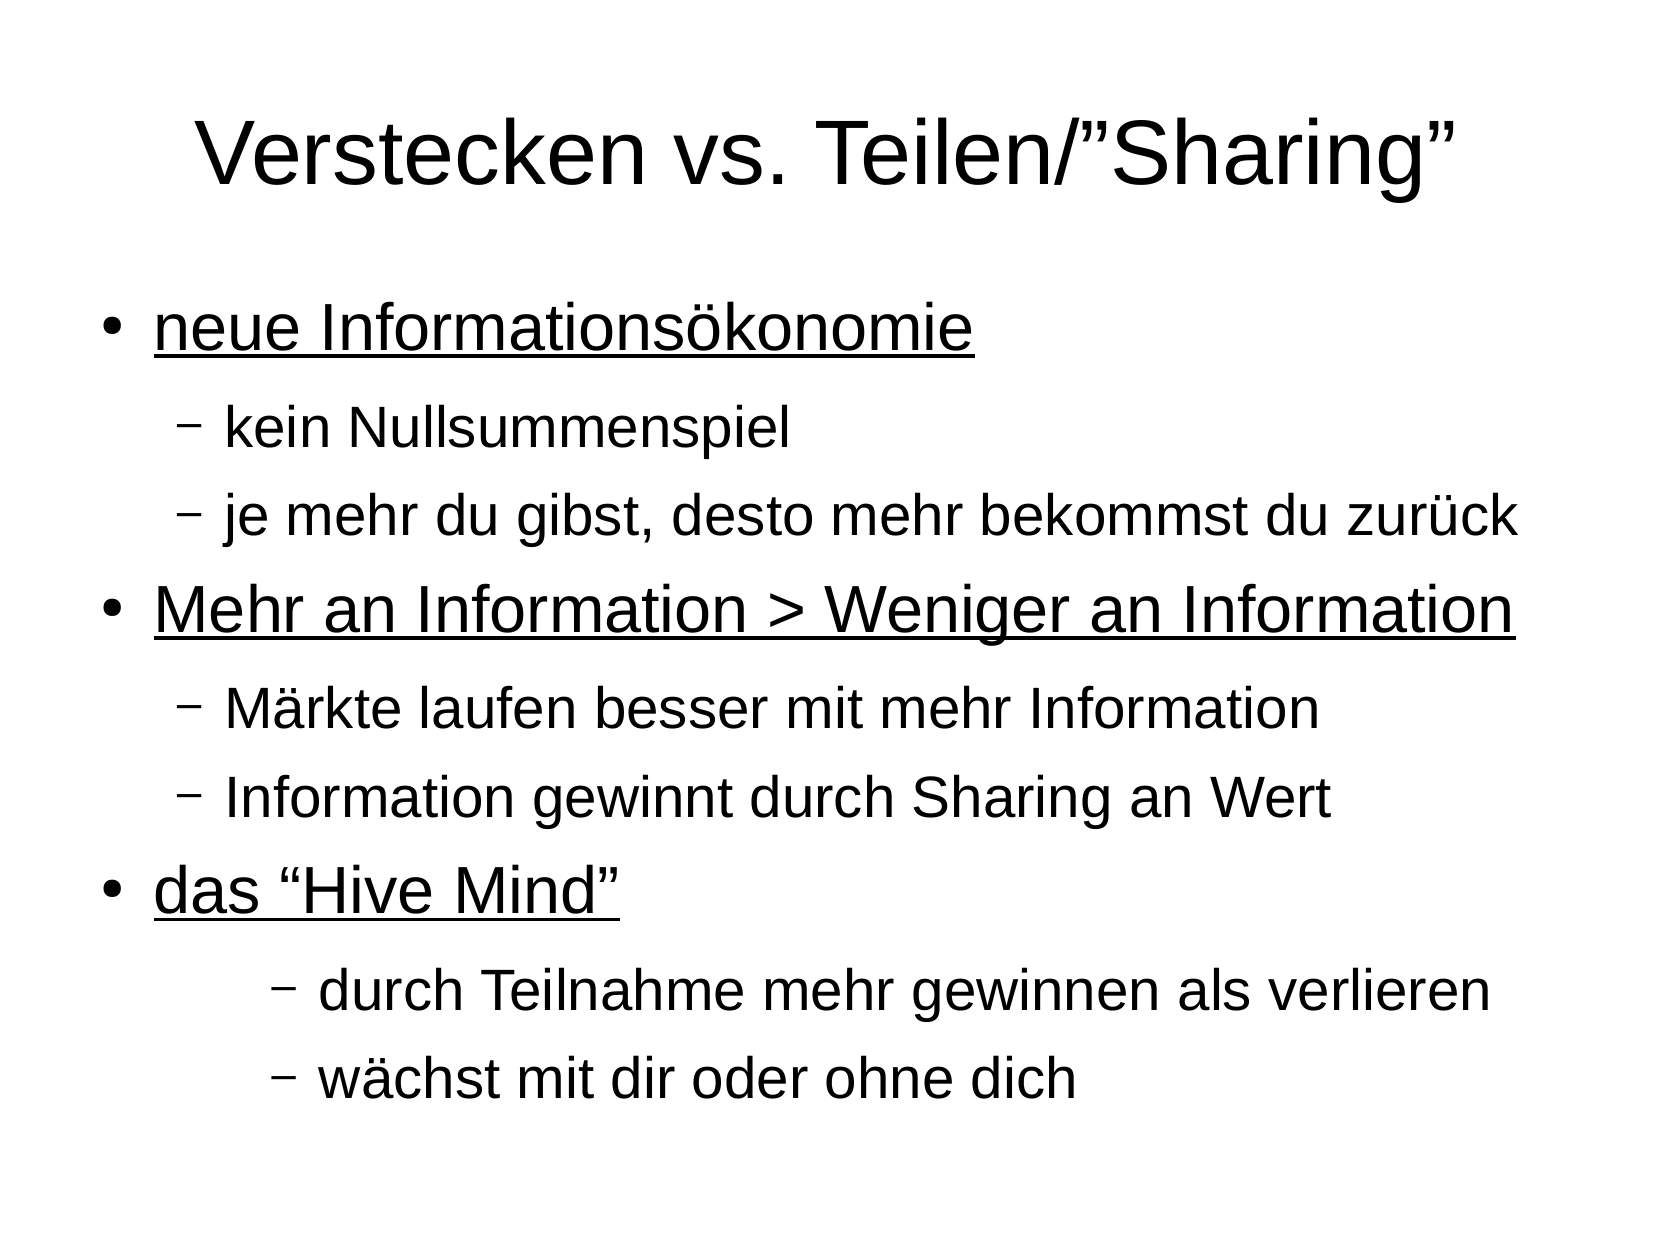

# Verstecken vs. Teilen/”Sharing”
neue Informationsökonomie
kein Nullsummenspiel
je mehr du gibst, desto mehr bekommst du zurück
Mehr an Information > Weniger an Information
Märkte laufen besser mit mehr Information
Information gewinnt durch Sharing an Wert
das “Hive Mind”
durch Teilnahme mehr gewinnen als verlieren
wächst mit dir oder ohne dich